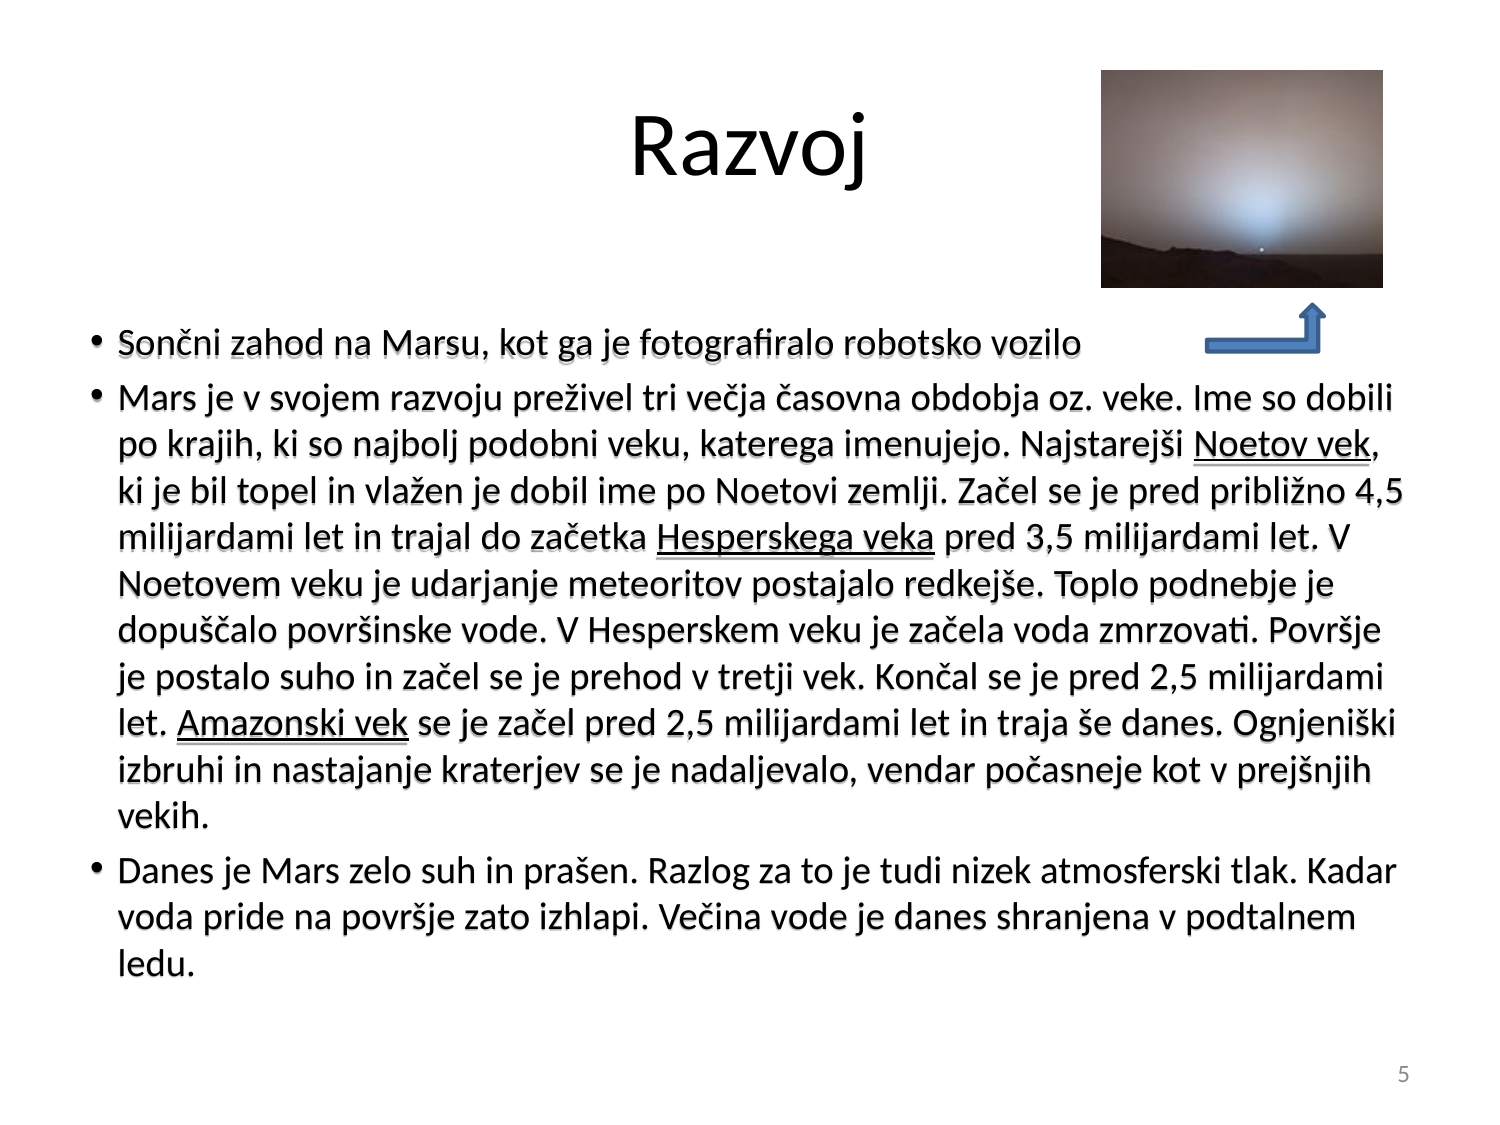

# Razvoj
Sončni zahod na Marsu, kot ga je fotografiralo robotsko vozilo
Mars je v svojem razvoju preživel tri večja časovna obdobja oz. veke. Ime so dobili po krajih, ki so najbolj podobni veku, katerega imenujejo. Najstarejši Noetov vek, ki je bil topel in vlažen je dobil ime po Noetovi zemlji. Začel se je pred približno 4,5 milijardami let in trajal do začetka Hesperskega veka pred 3,5 milijardami let. V Noetovem veku je udarjanje meteoritov postajalo redkejše. Toplo podnebje je dopuščalo površinske vode. V Hesperskem veku je začela voda zmrzovati. Površje je postalo suho in začel se je prehod v tretji vek. Končal se je pred 2,5 milijardami let. Amazonski vek se je začel pred 2,5 milijardami let in traja še danes. Ognjeniški izbruhi in nastajanje kraterjev se je nadaljevalo, vendar počasneje kot v prejšnjih vekih.
Danes je Mars zelo suh in prašen. Razlog za to je tudi nizek atmosferski tlak. Kadar voda pride na površje zato izhlapi. Večina vode je danes shranjena v podtalnem ledu.